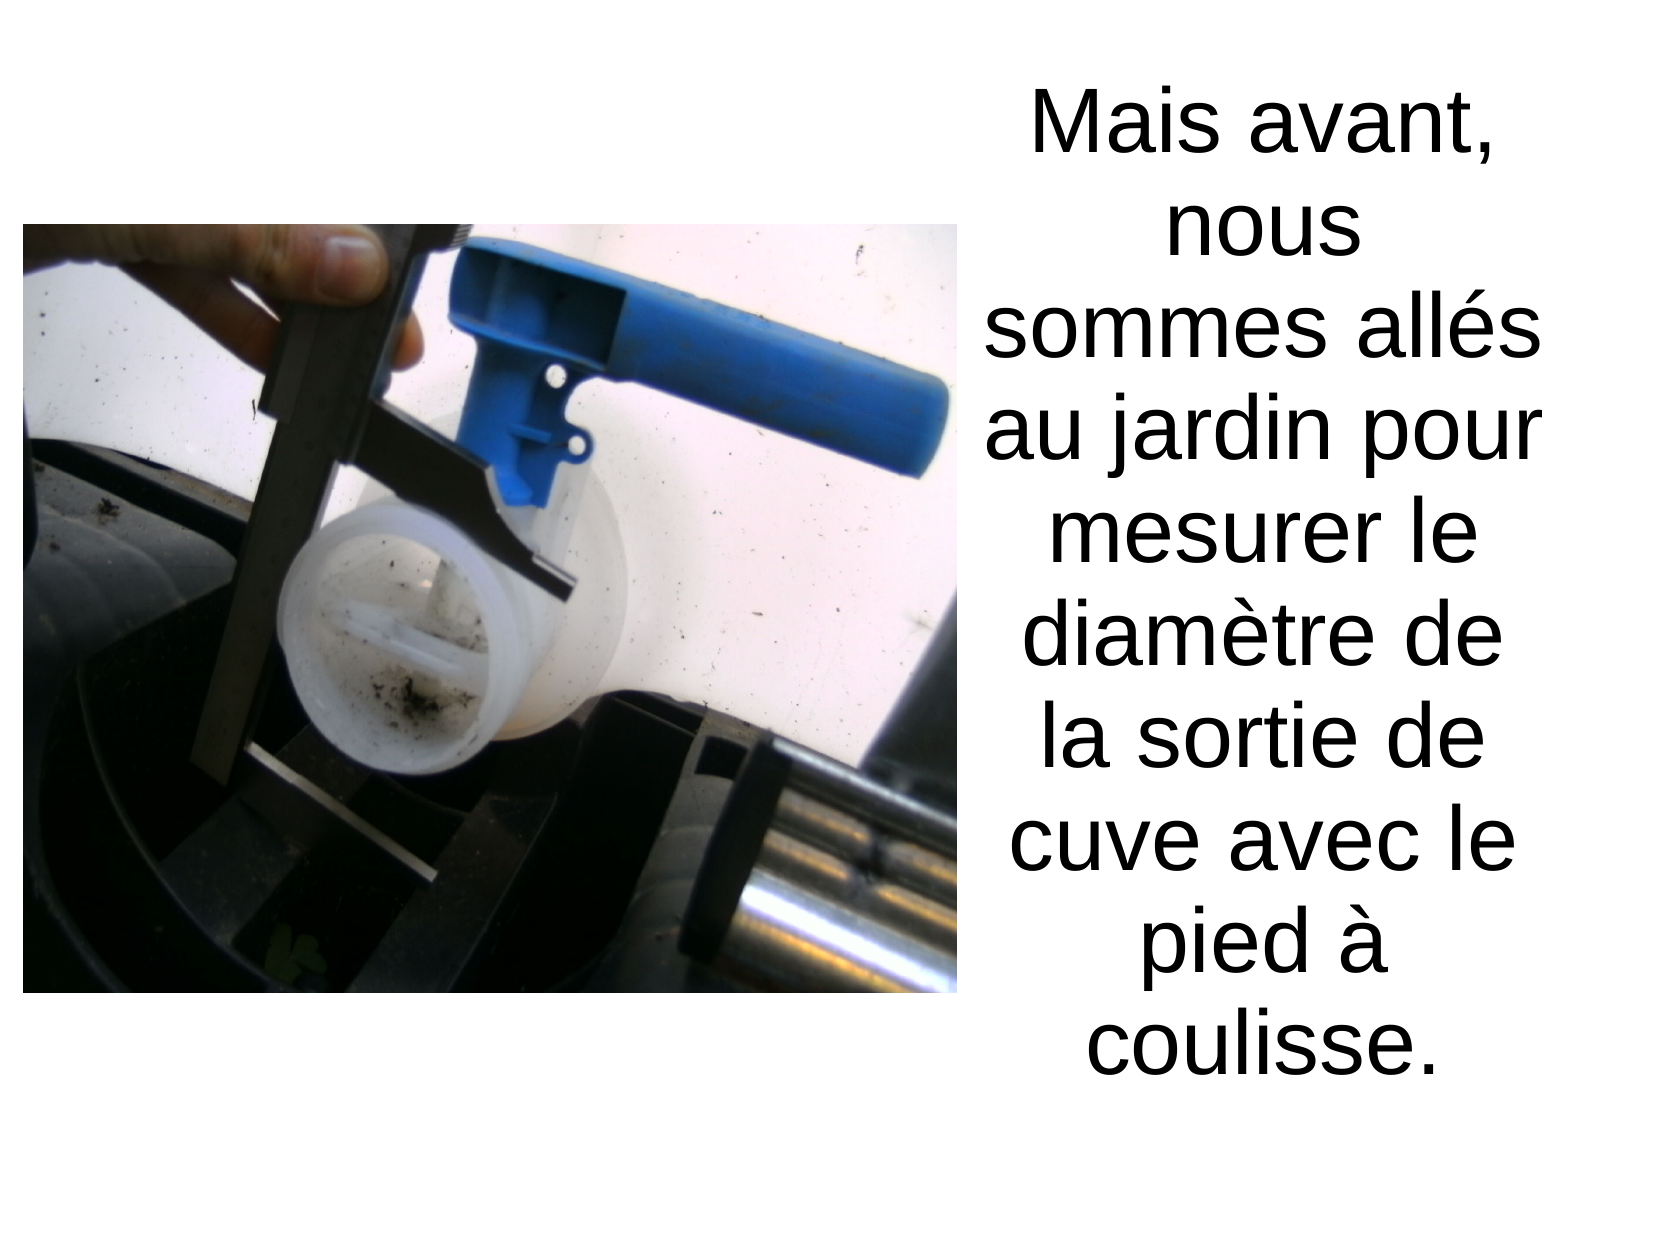

# Mais avant, nous sommes allés au jardin pour mesurer le diamètre de la sortie de cuve avec le pied à coulisse.